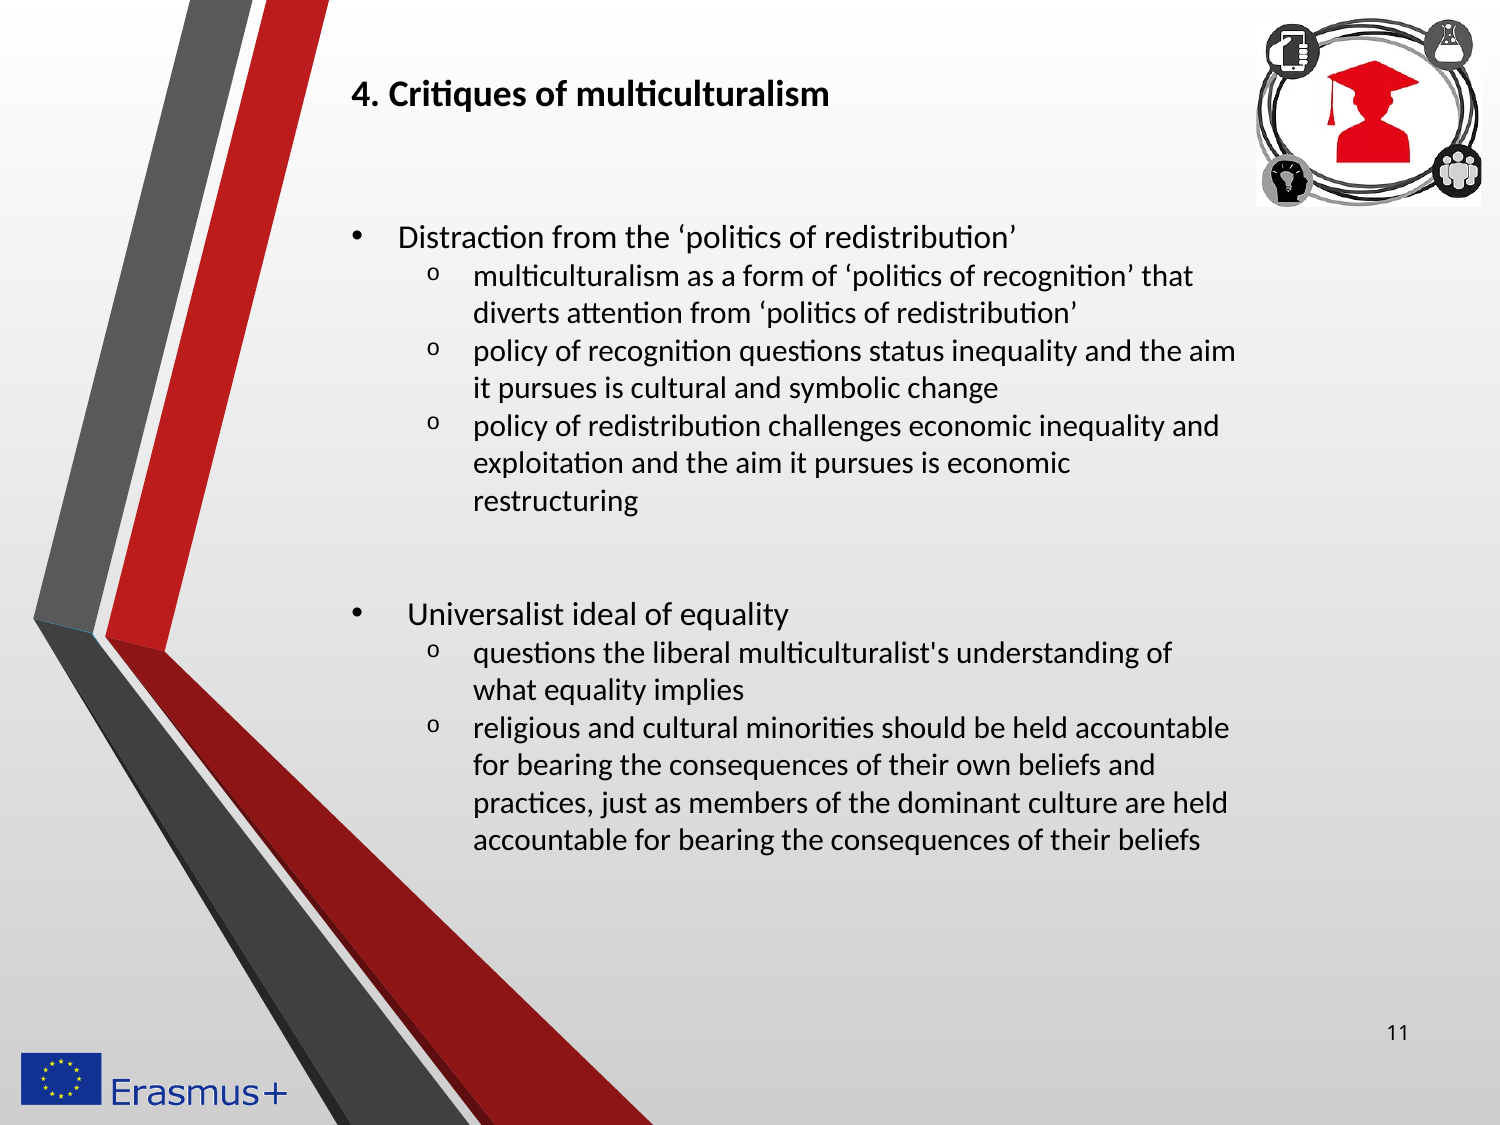

4. Critiques of multiculturalism
Distraction from the ‘politics of redistribution’
multiculturalism as a form of ‘politics of recognition’ that diverts attention from ‘politics of redistribution’
policy of recognition questions status inequality and the aim it pursues is cultural and symbolic change
policy of redistribution challenges economic inequality and exploitation and the aim it pursues is economic restructuring
Universalist ideal of equality
questions the liberal multiculturalist's understanding of what equality implies
religious and cultural minorities should be held accountable for bearing the consequences of their own beliefs and practices, just as members of the dominant culture are held accountable for bearing the consequences of their beliefs